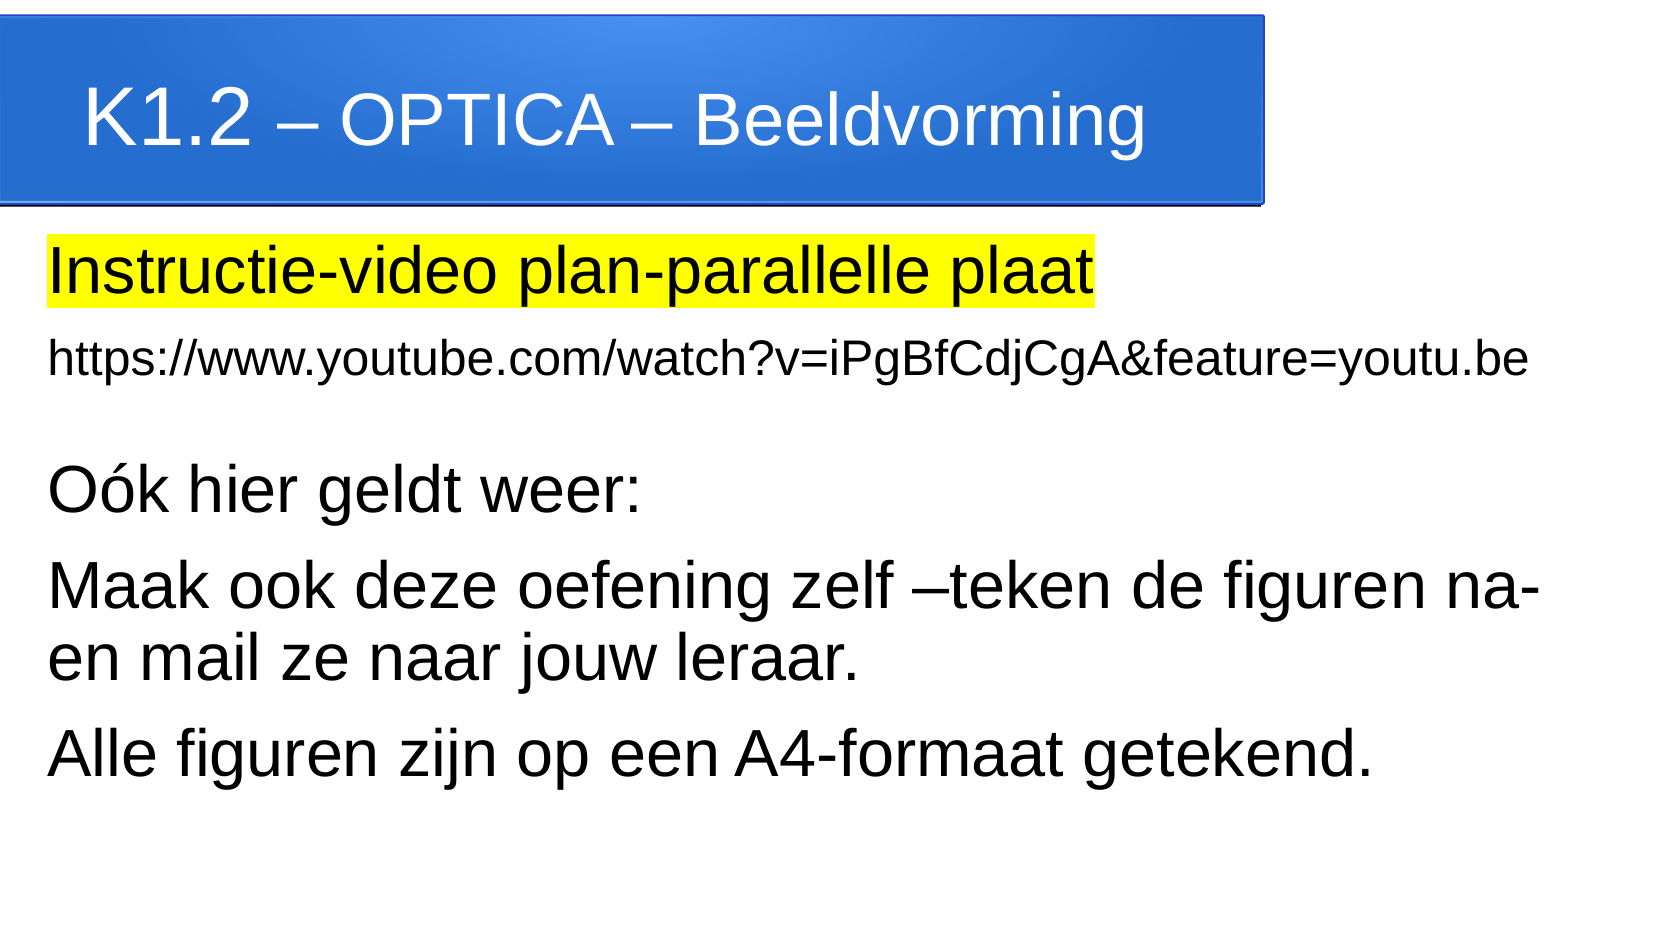

# K1.2 – OPTICA – Beeldvorming
Instructie-video plan-parallelle plaat
https://www.youtube.com/watch?v=iPgBfCdjCgA&feature=youtu.be
Oók hier geldt weer:
Maak ook deze oefening zelf –teken de figuren na- en mail ze naar jouw leraar.
Alle figuren zijn op een A4-formaat getekend.